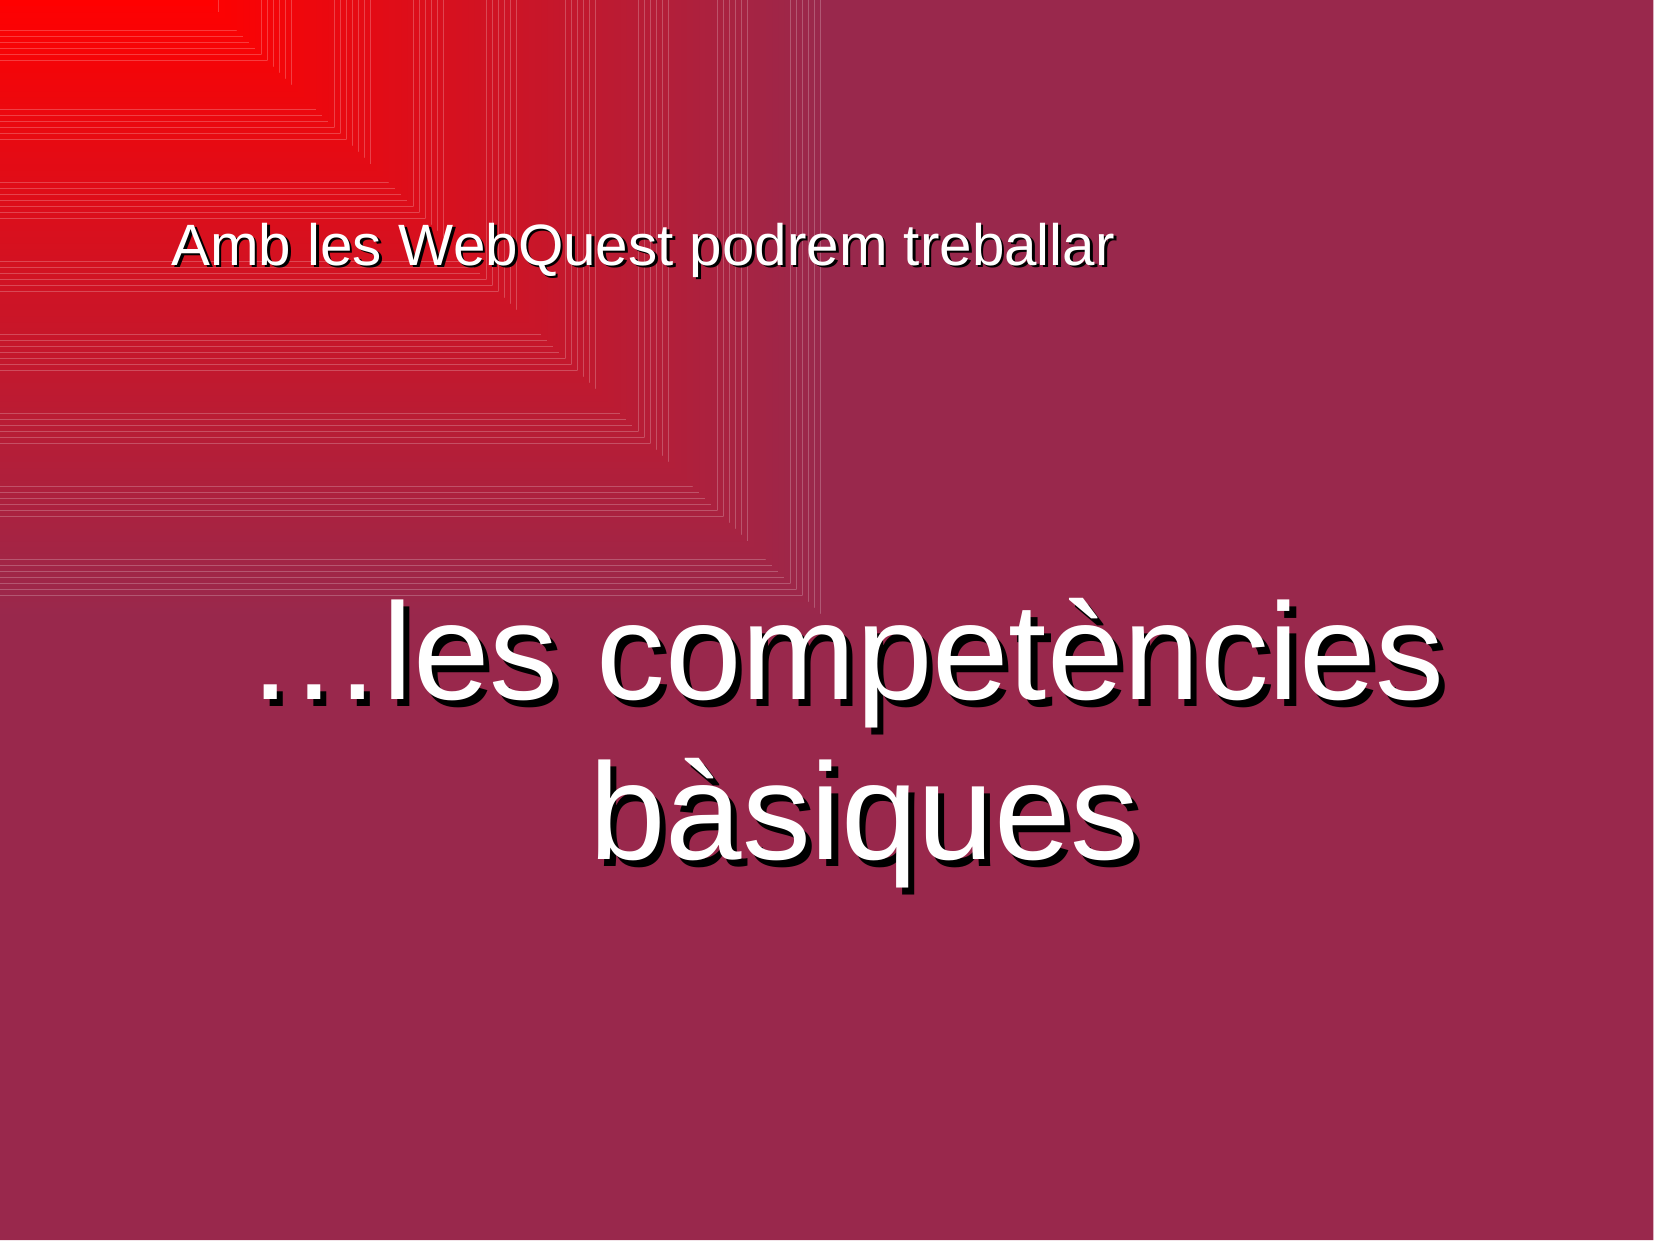

Amb les WebQuest podrem treballar
# …les competències bàsiques